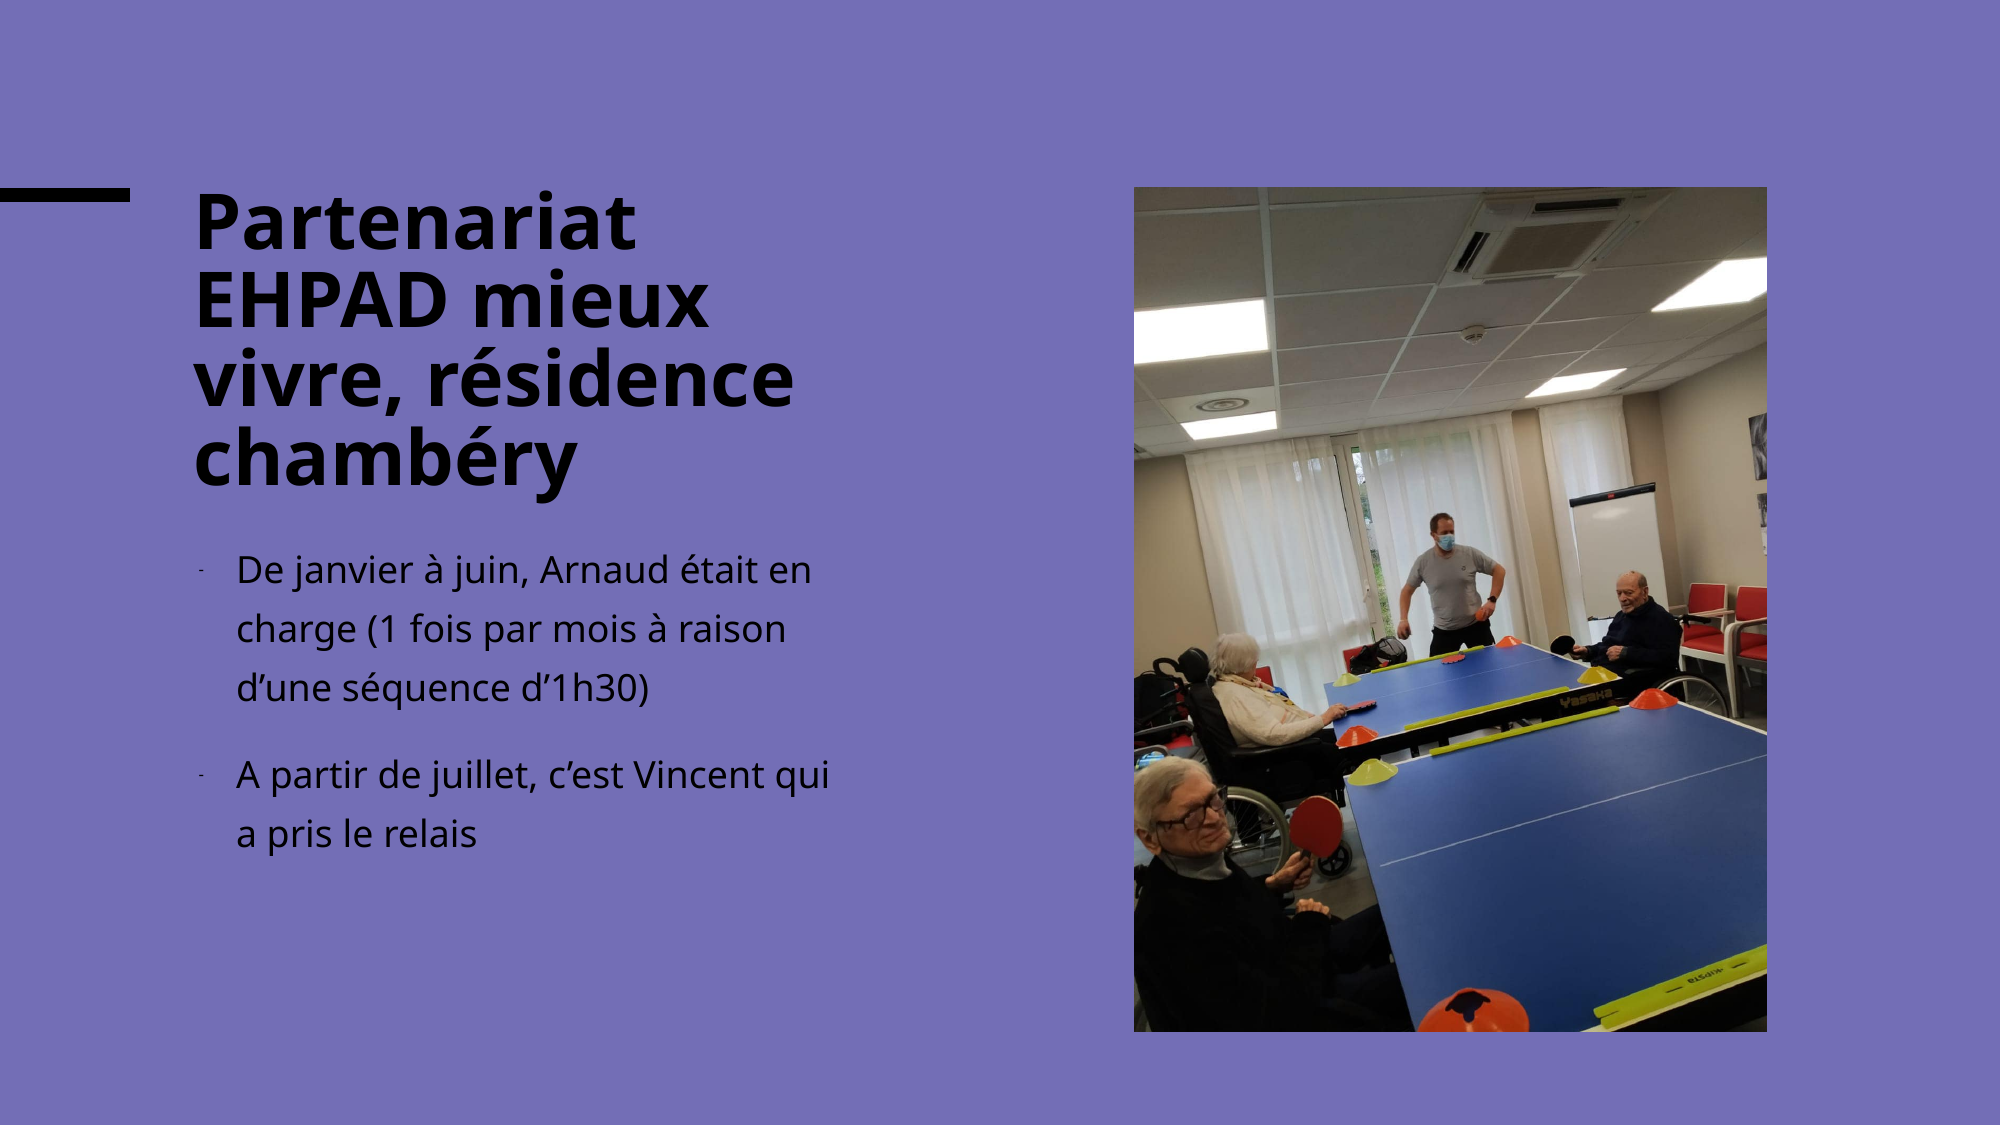

# Partenariat EHPAD mieux vivre, résidence chambéry
De janvier à juin, Arnaud était en charge (1 fois par mois à raison d’une séquence d’1h30)
A partir de juillet, c’est Vincent qui a pris le relais